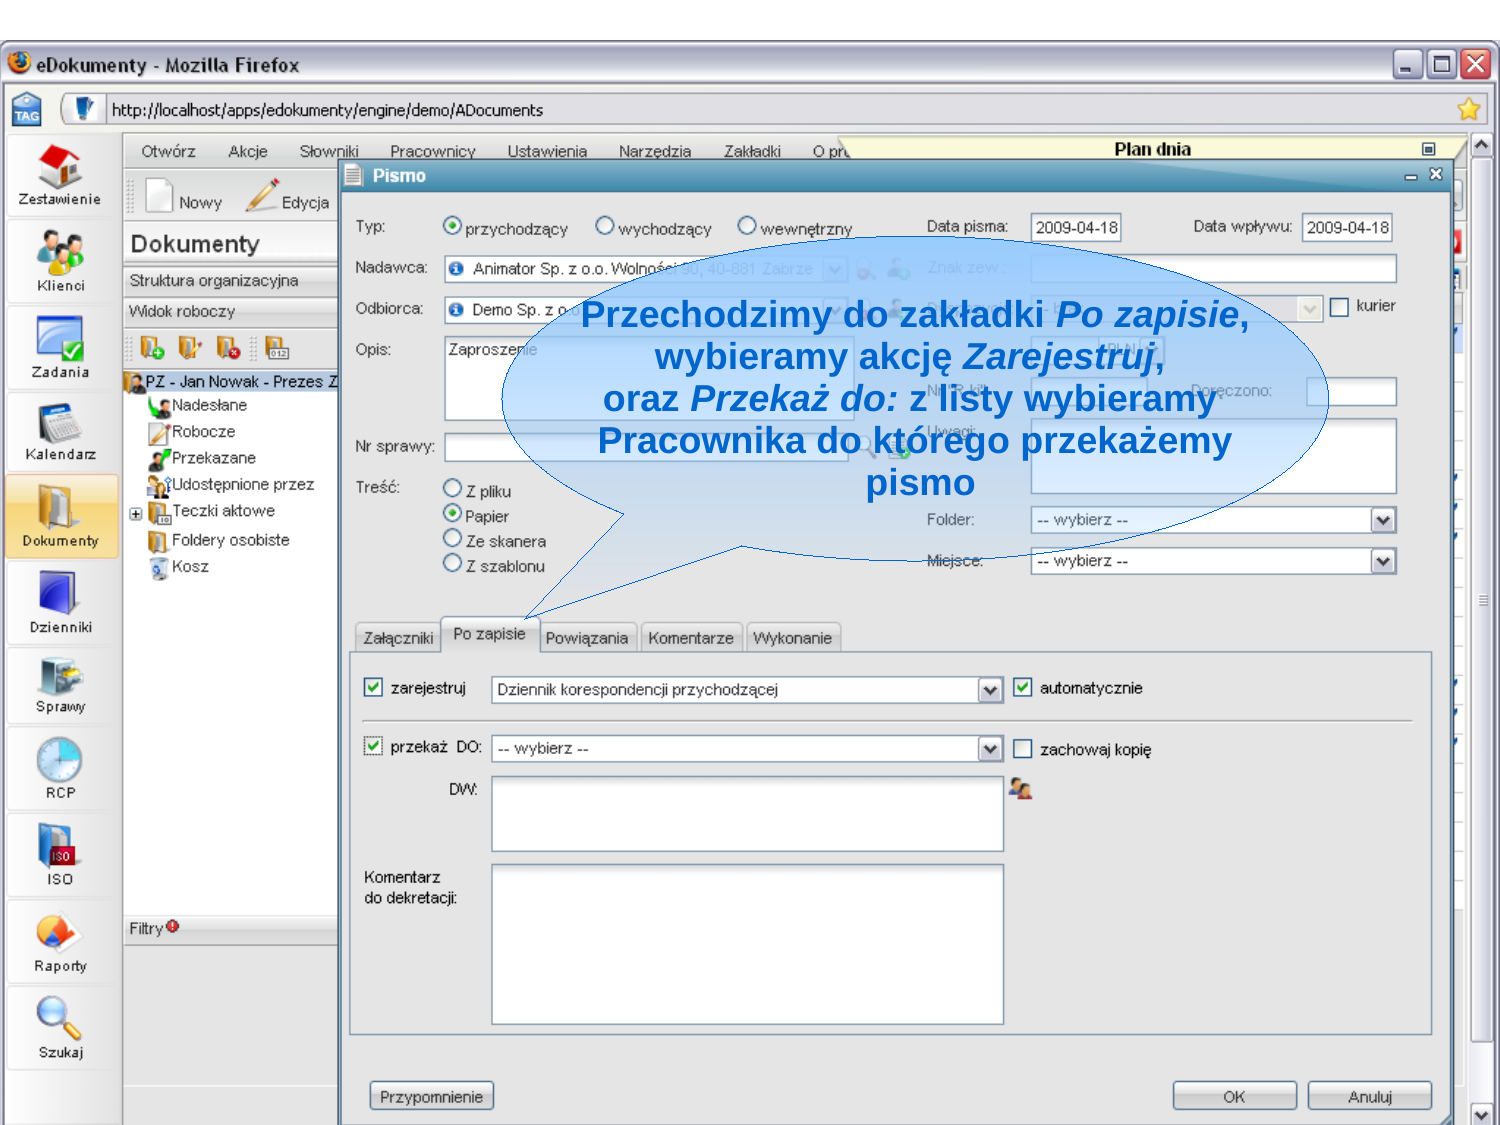

Przechodzimy do zakładki Po zapisie,
wybieramy akcję Zarejestruj,
oraz Przekaż do: z listy wybieramy
Pracownika do którego przekażemy
 pismo